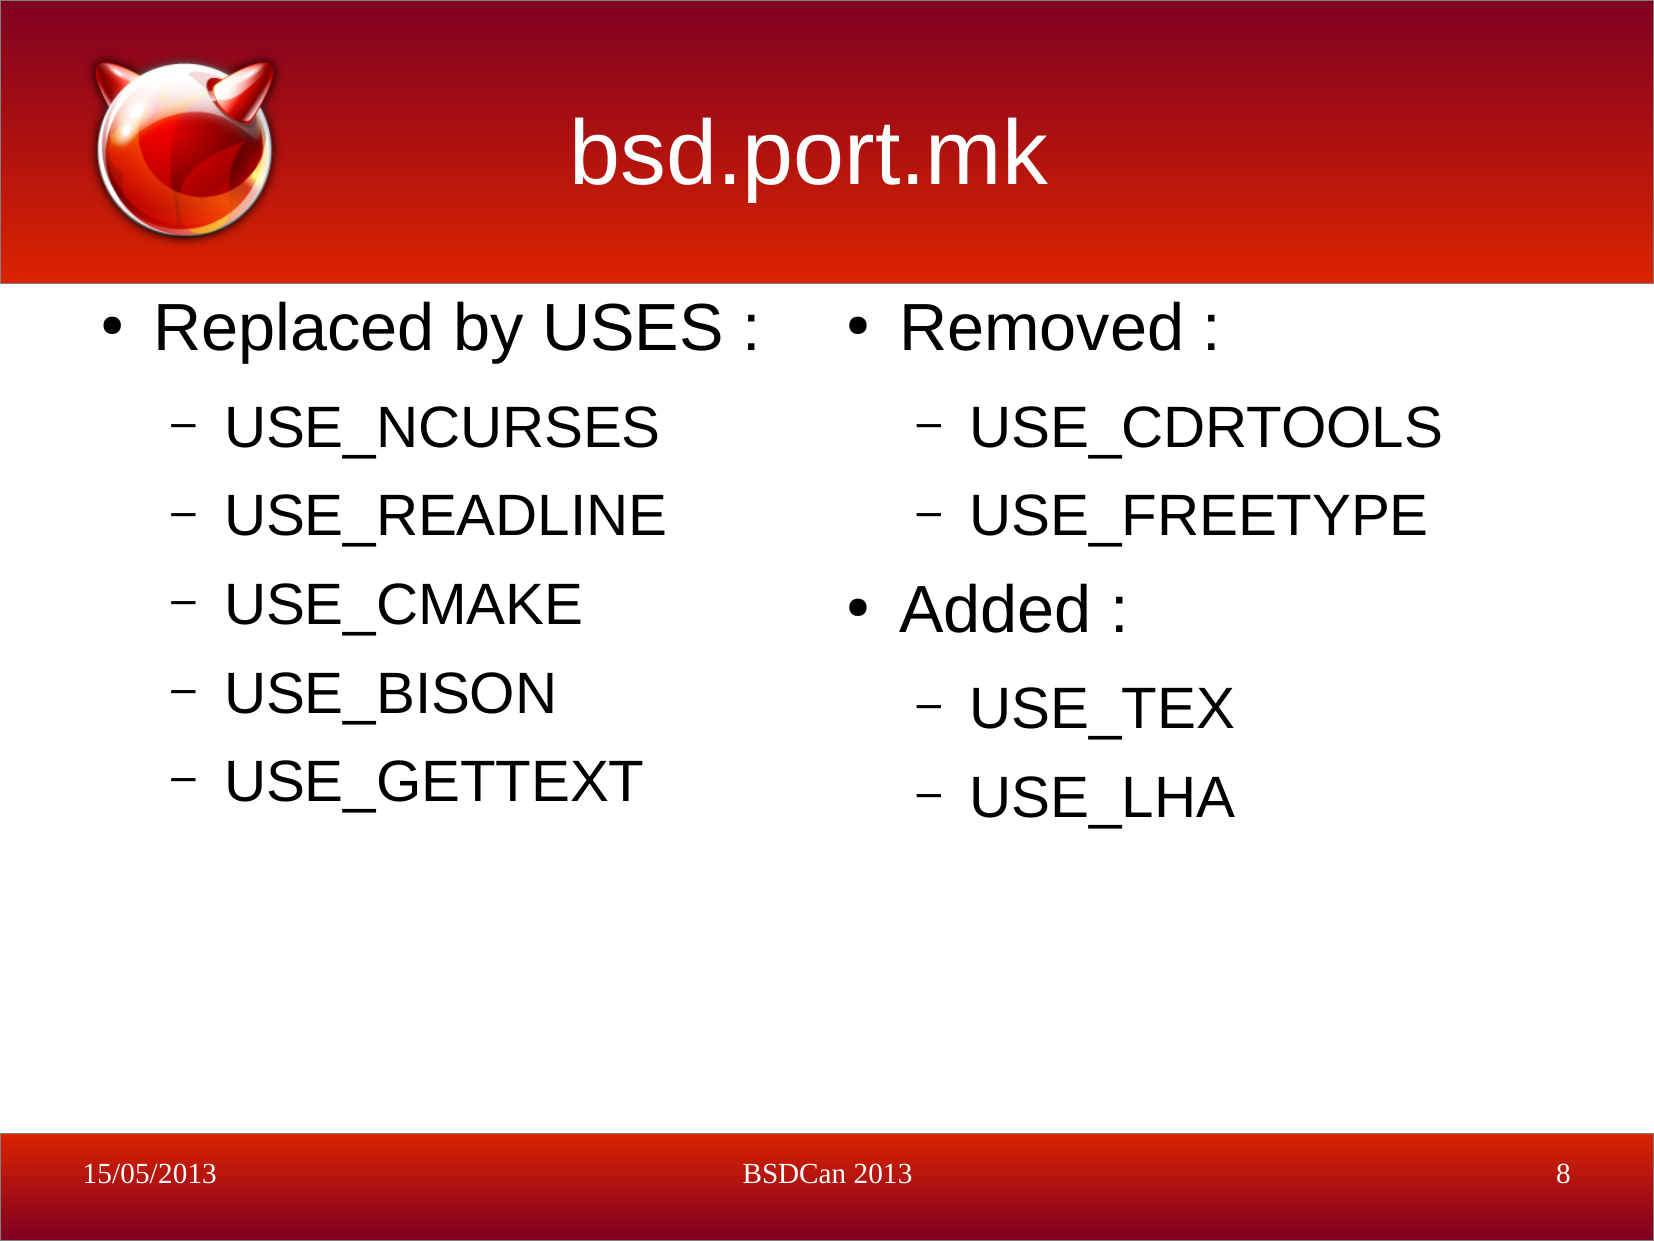

# bsd.port.mk
Replaced by USES :
USE_NCURSES
USE_READLINE
USE_CMAKE
USE_BISON
USE_GETTEXT
Removed :
USE_CDRTOOLS
USE_FREETYPE
Added :
USE_TEX
USE_LHA
15/05/2013
BSDCan 2013
8